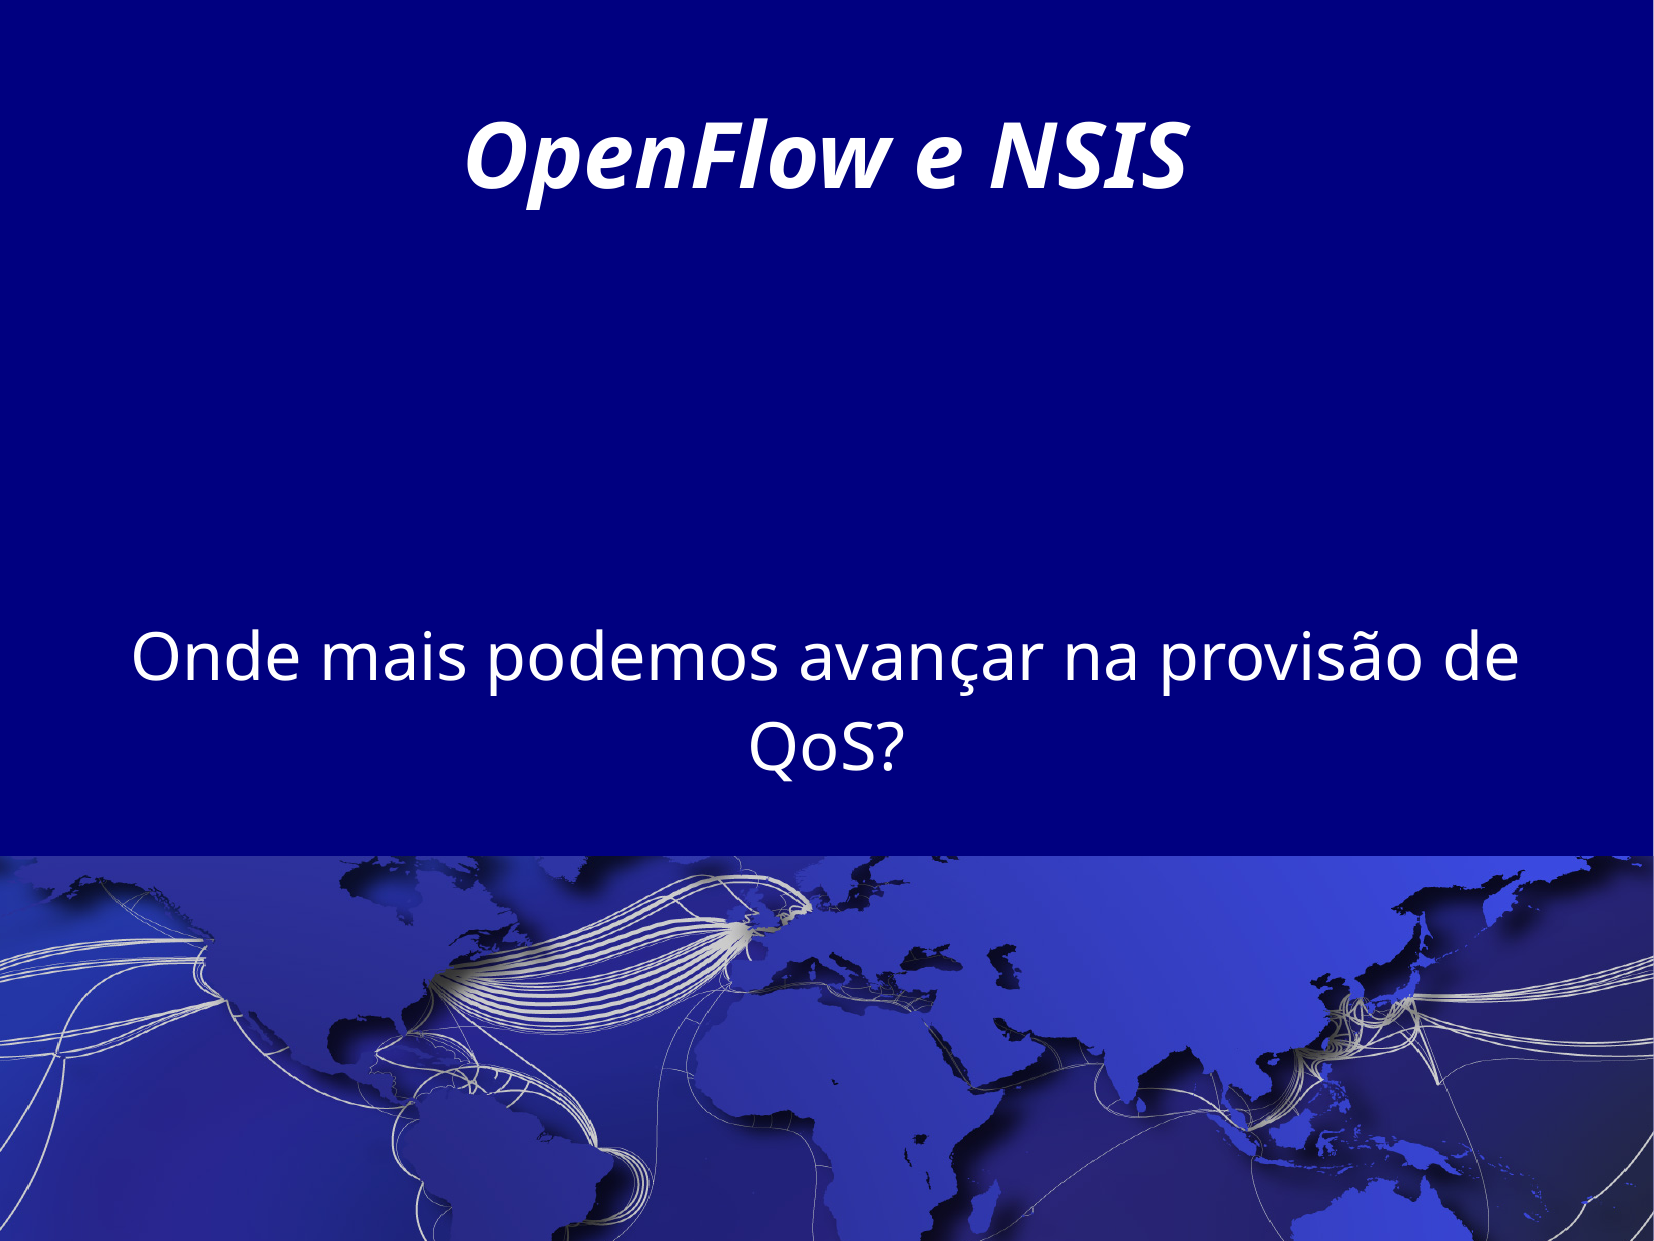

# OpenFlow e NSIS
Onde mais podemos avançar na provisão de QoS?